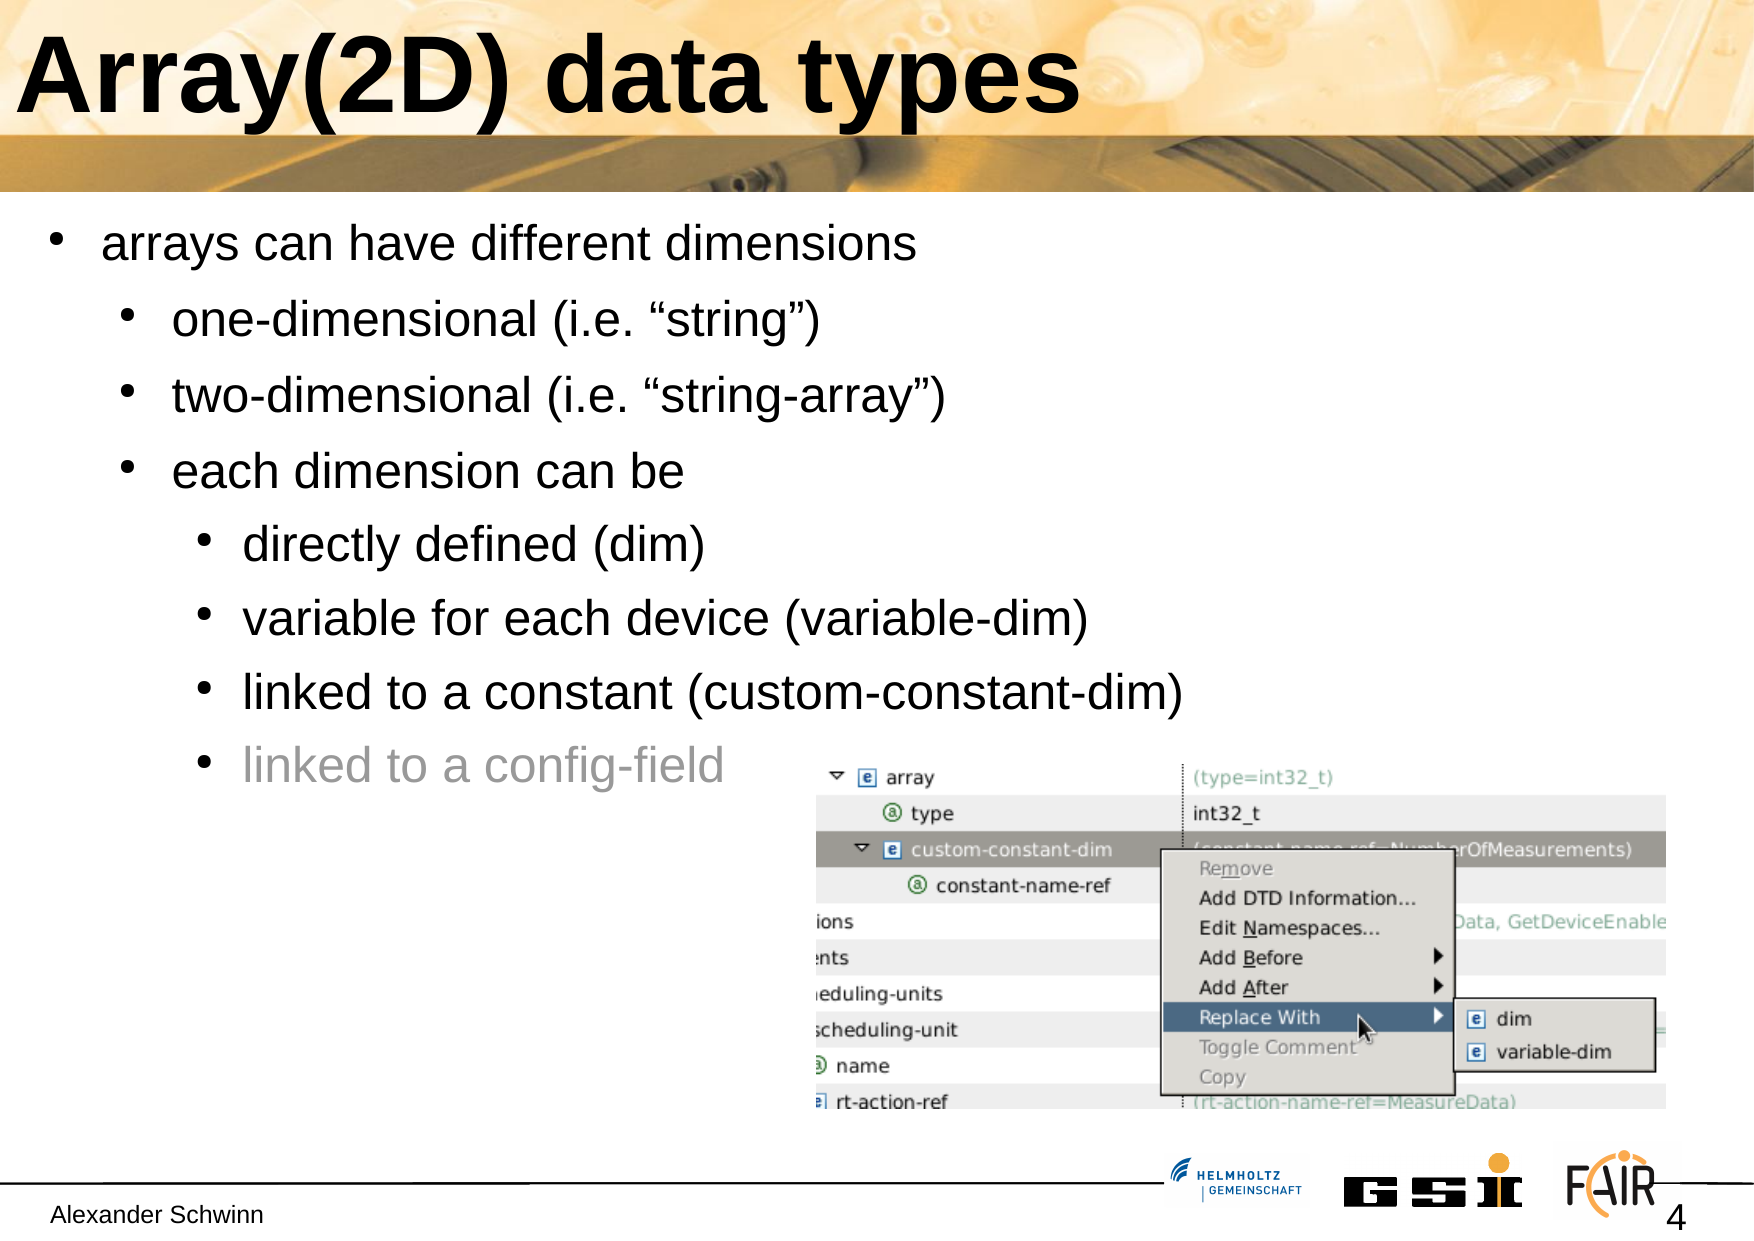

# Array(2D) data types
arrays can have different dimensions
one-dimensional (i.e. “string”)
two-dimensional (i.e. “string-array”)
each dimension can be
directly defined (dim)
variable for each device (variable-dim)
linked to a constant (custom-constant-dim)
linked to a config-field
4